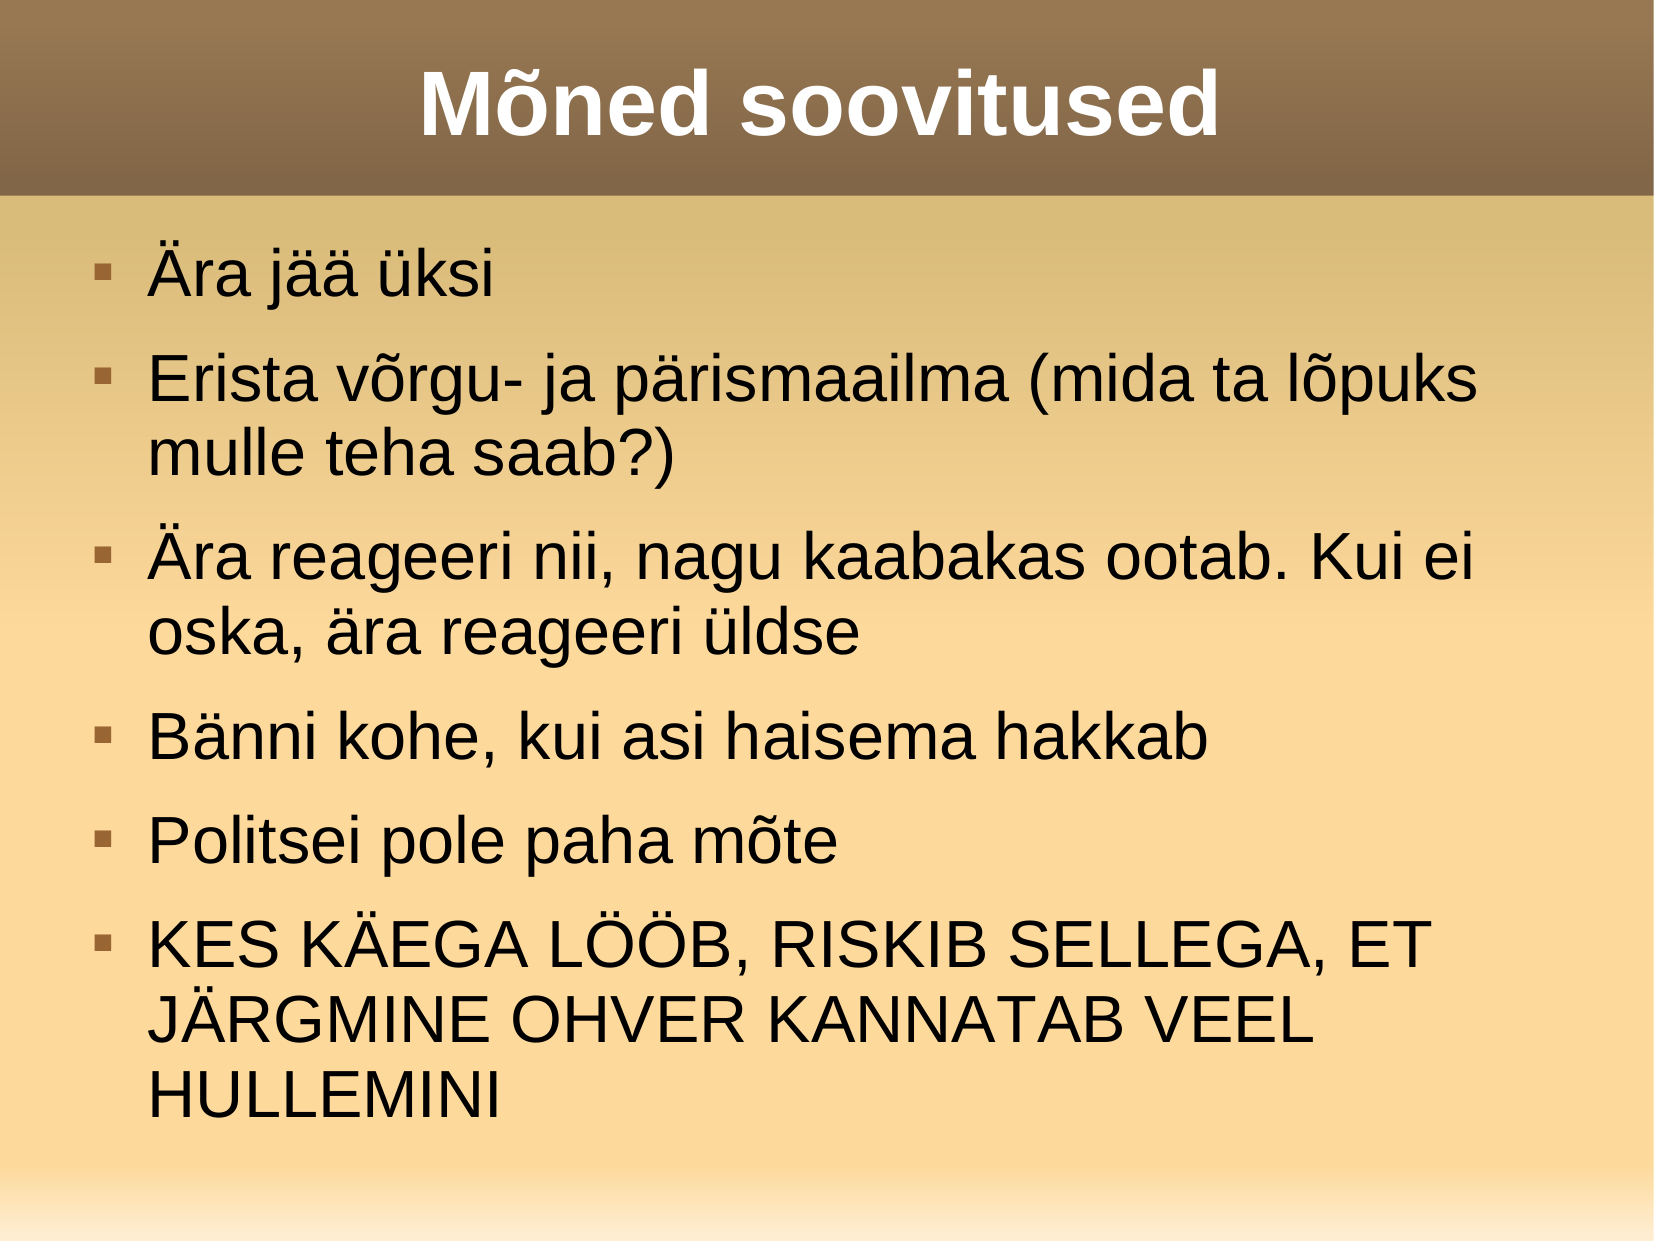

# Mõned soovitused
Ära jää üksi
Erista võrgu- ja pärismaailma (mida ta lõpuks mulle teha saab?)
Ära reageeri nii, nagu kaabakas ootab. Kui ei oska, ära reageeri üldse
Bänni kohe, kui asi haisema hakkab
Politsei pole paha mõte
KES KÄEGA LÖÖB, RISKIB SELLEGA, ET JÄRGMINE OHVER KANNATAB VEEL HULLEMINI